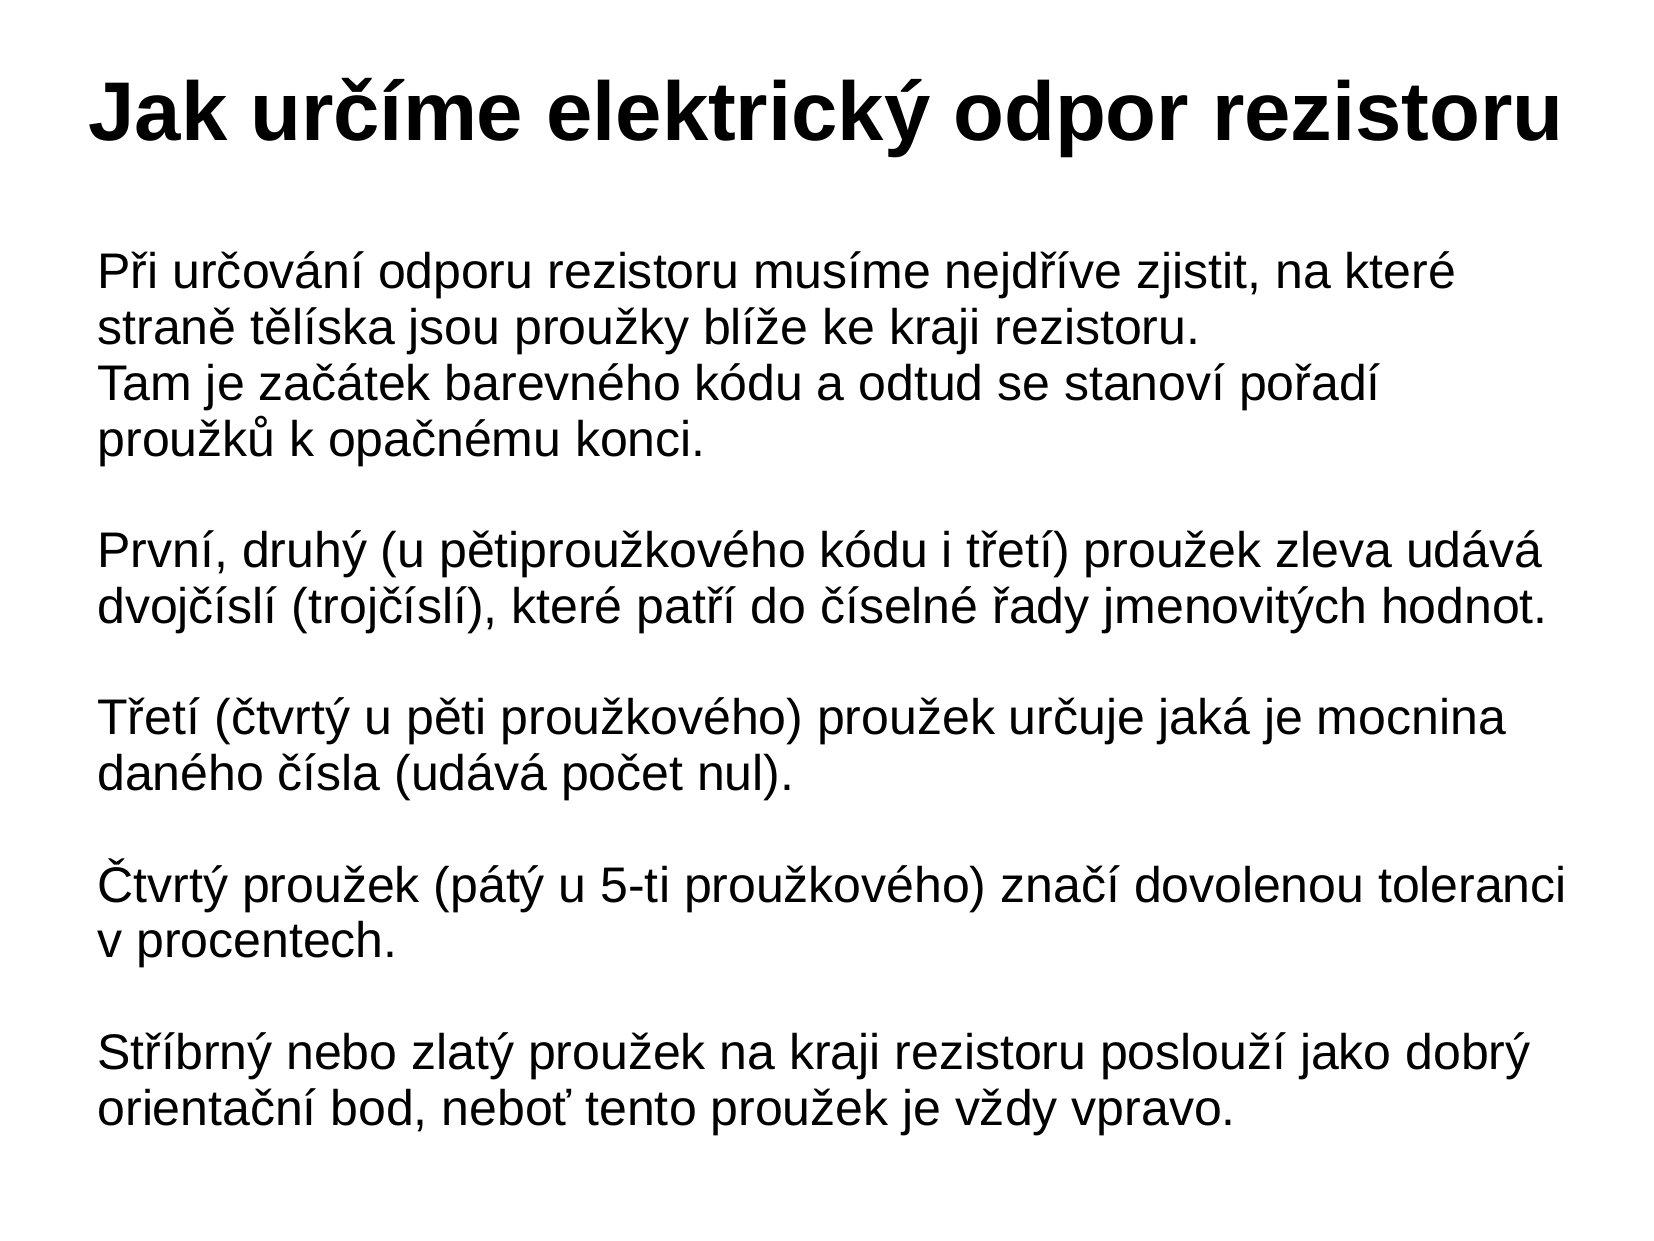

# Jak určíme elektrický odpor rezistoru
Při určování odporu rezistoru musíme nejdříve zjistit, na které straně tělíska jsou proužky blíže ke kraji rezistoru.
Tam je začátek barevného kódu a odtud se stanoví pořadí proužků k opačnému konci.
První, druhý (u pětiproužkového kódu i třetí) proužek zleva udává dvojčíslí (trojčíslí), které patří do číselné řady jmenovitých hodnot.
Třetí (čtvrtý u pěti proužkového) proužek určuje jaká je mocnina daného čísla (udává počet nul).
Čtvrtý proužek (pátý u 5-ti proužkového) značí dovolenou toleranci v procentech.
Stříbrný nebo zlatý proužek na kraji rezistoru poslouží jako dobrý orientační bod, neboť tento proužek je vždy vpravo.